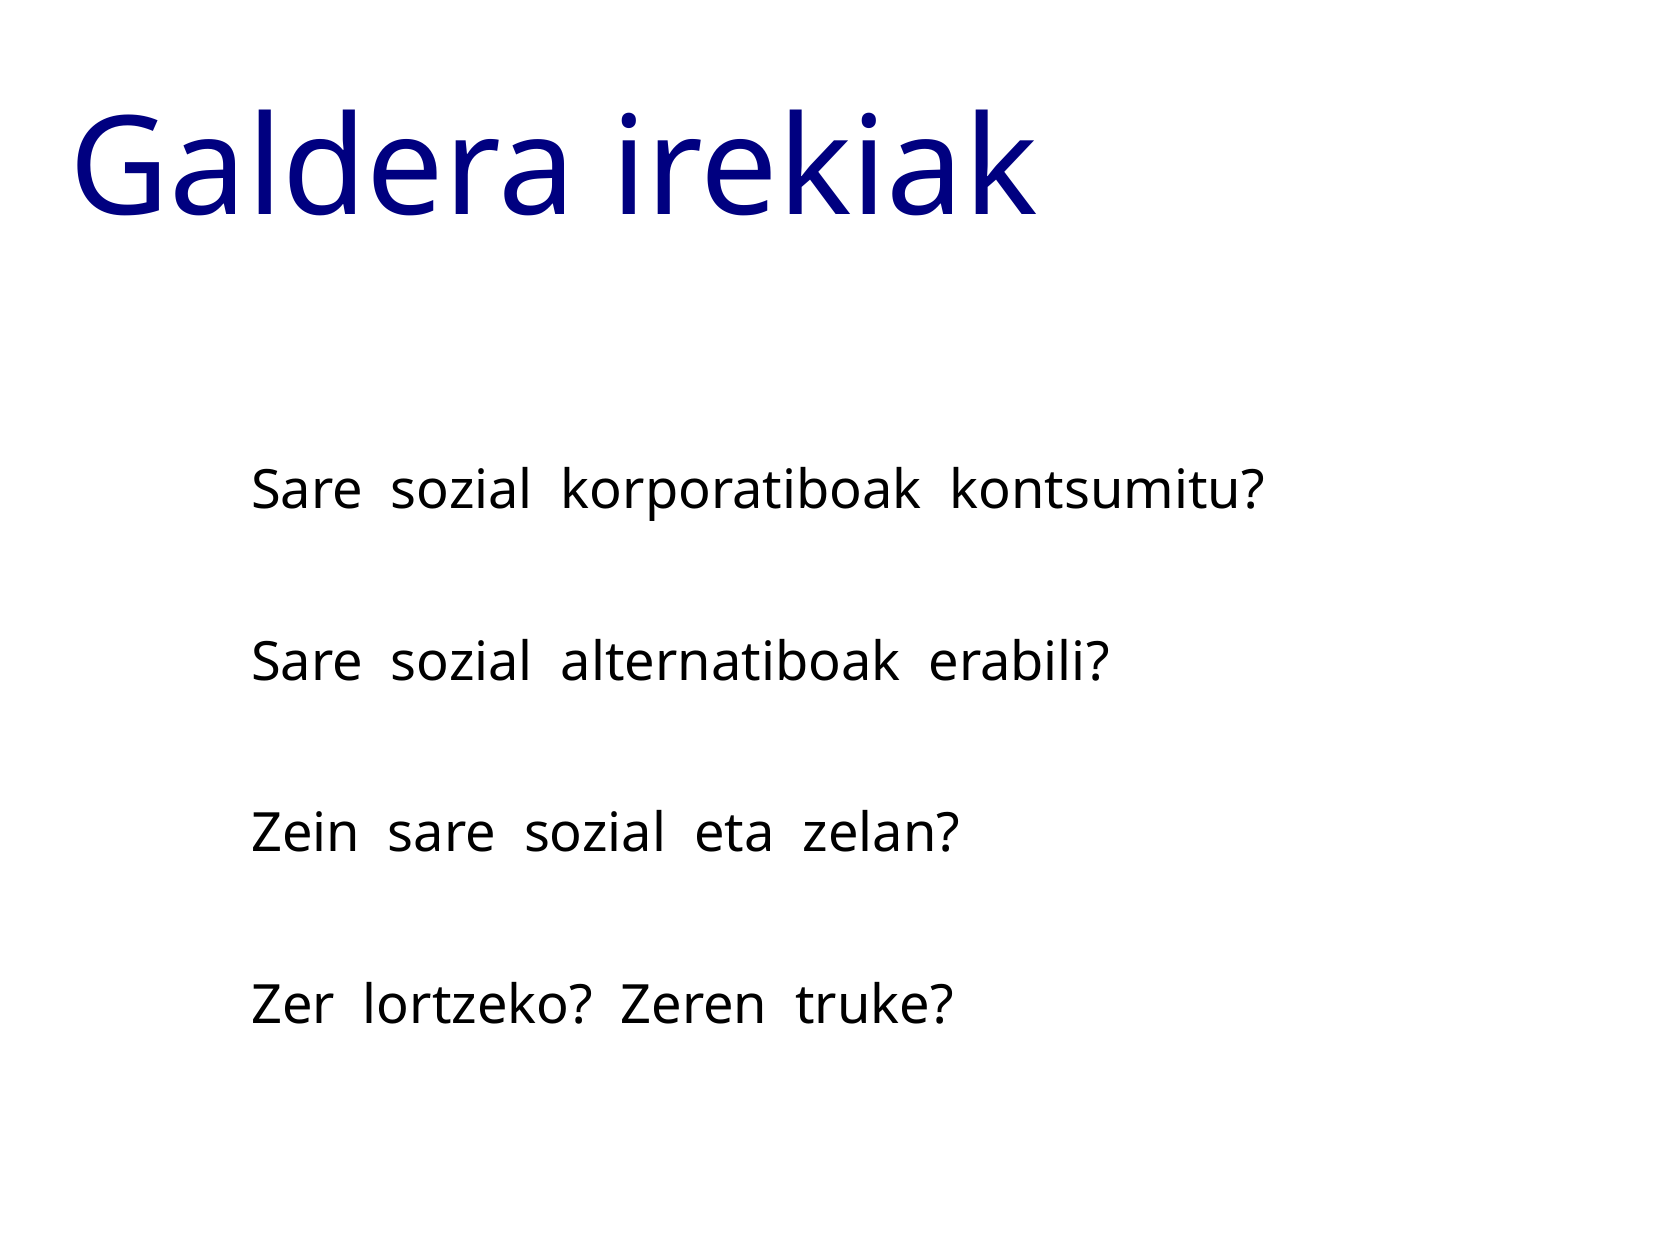

Galdera irekiak
Sare sozial korporatiboak kontsumitu?
Sare sozial alternatiboak erabili?
Zein sare sozial eta zelan?
Zer lortzeko? Zeren truke?